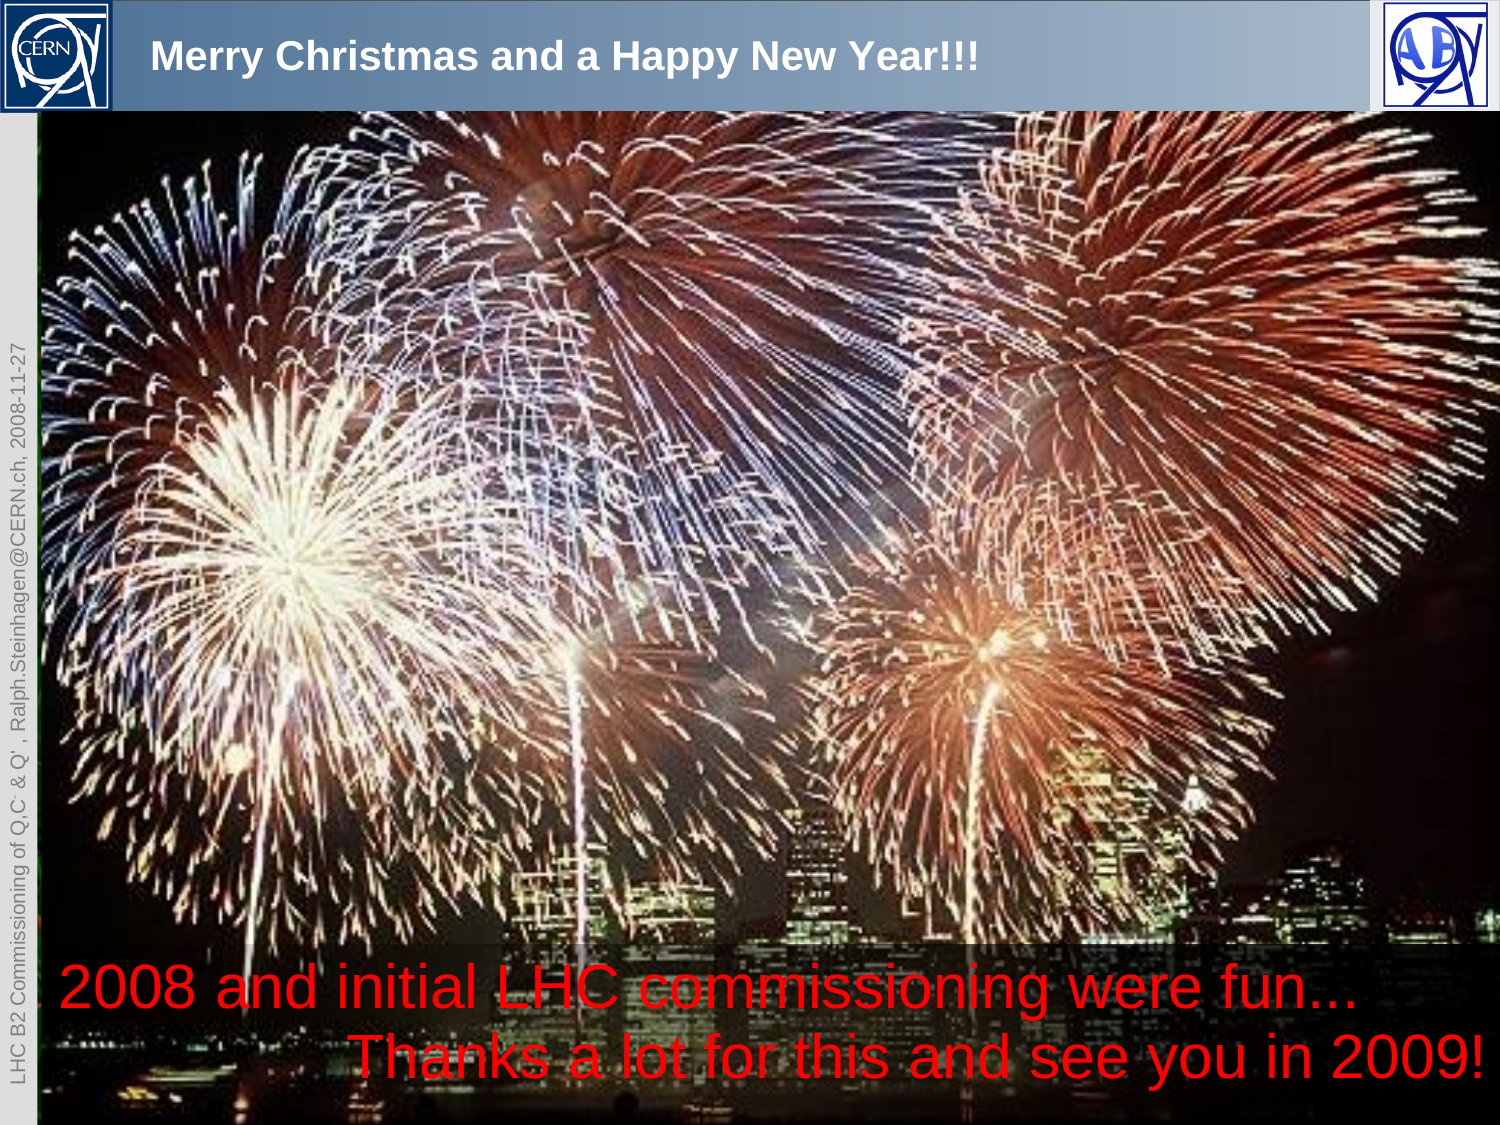

# Merry Christmas and a Happy New Year!!!
2008 and initial LHC commissioning were fun...
Thanks a lot for this and see you in 2009!